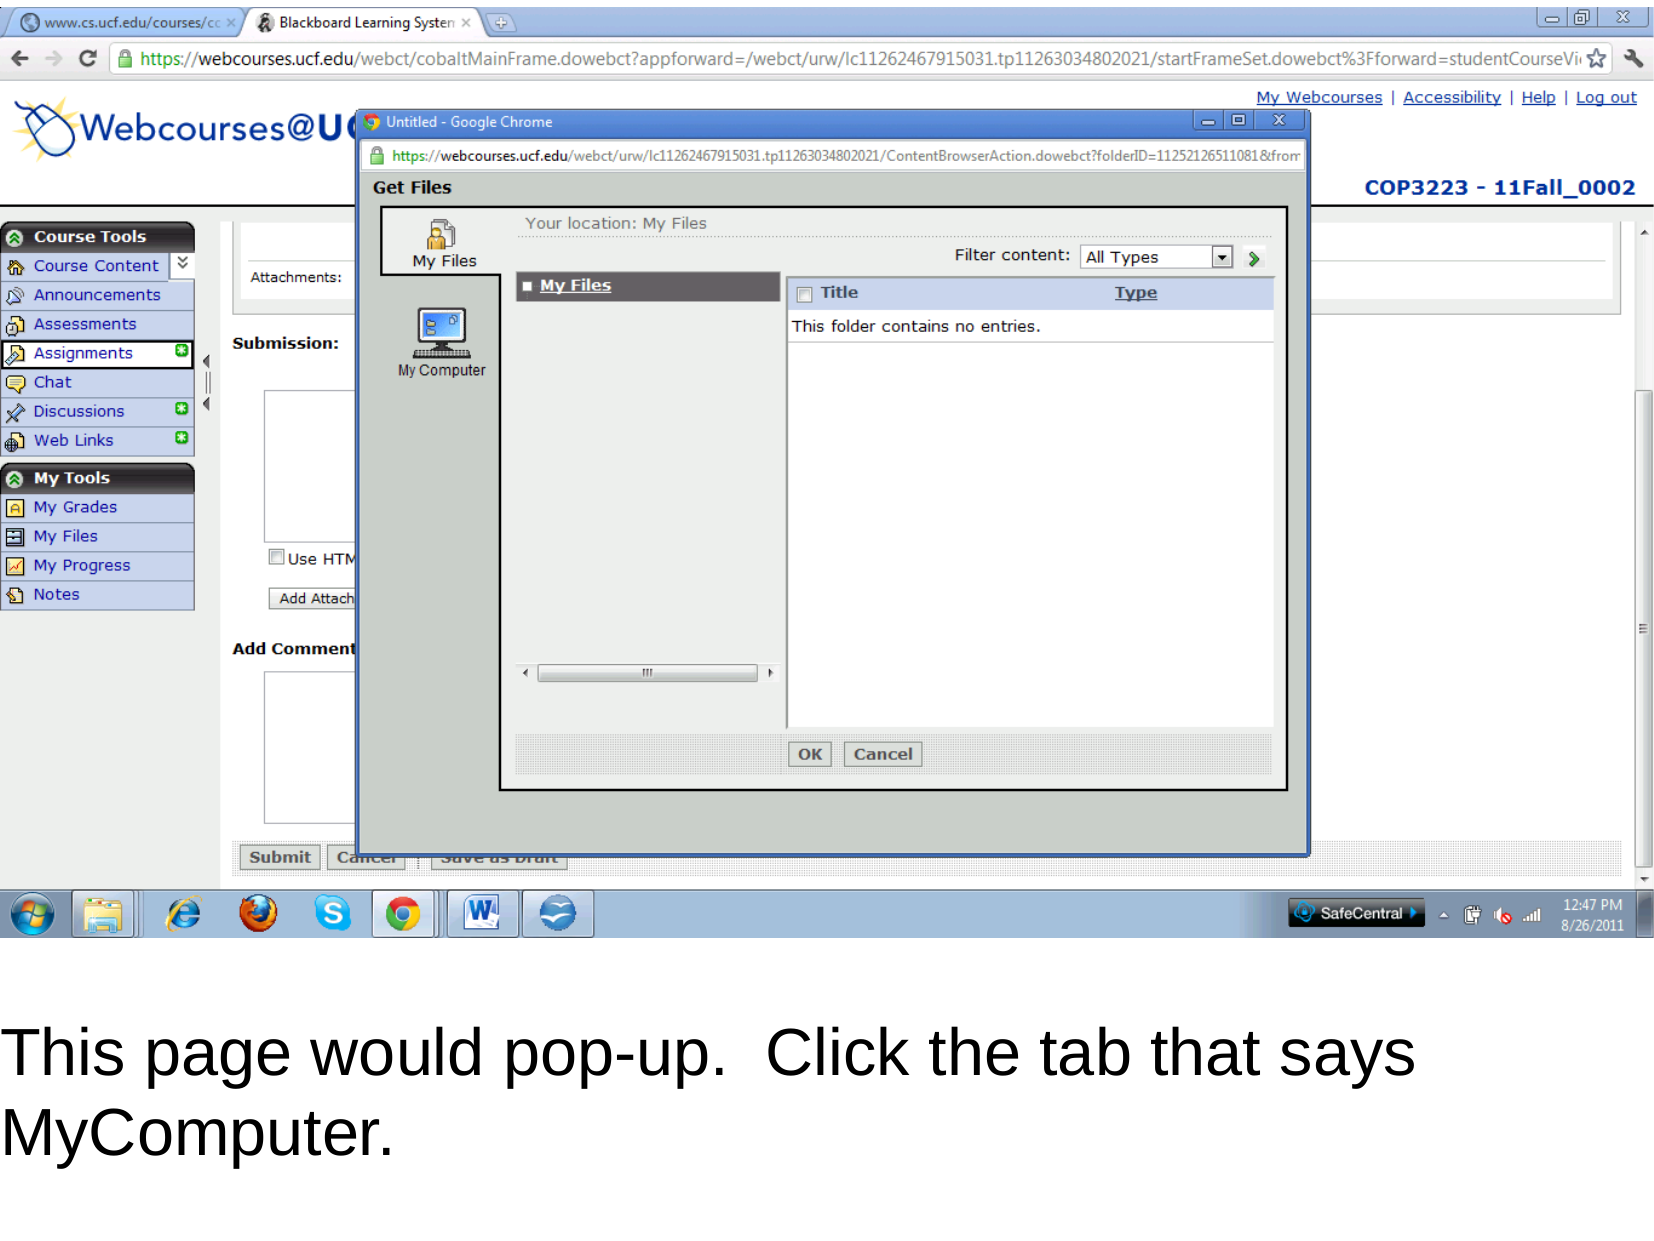

This page would pop-up. Click the tab that says MyComputer.